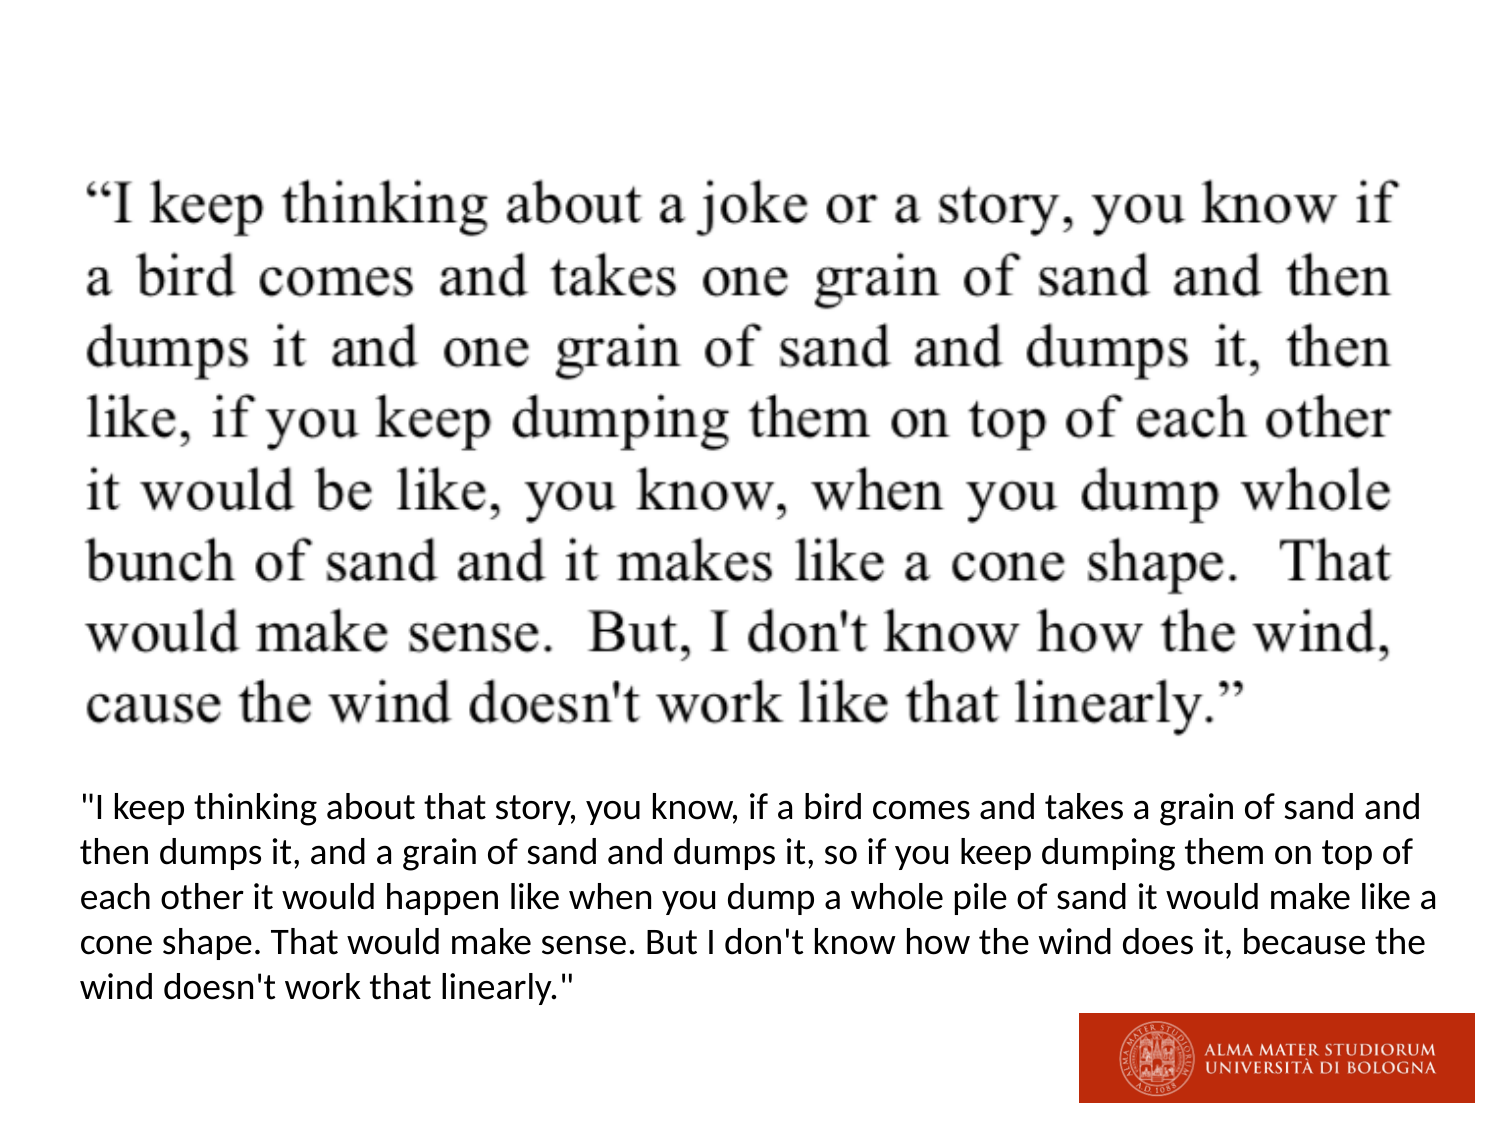

#
"I keep thinking about that story, you know, if a bird comes and takes a grain of sand and then dumps it, and a grain of sand and dumps it, so if you keep dumping them on top of each other it would happen like when you dump a whole pile of sand it would make like a cone shape. That would make sense. But I don't know how the wind does it, because the wind doesn't work that linearly."